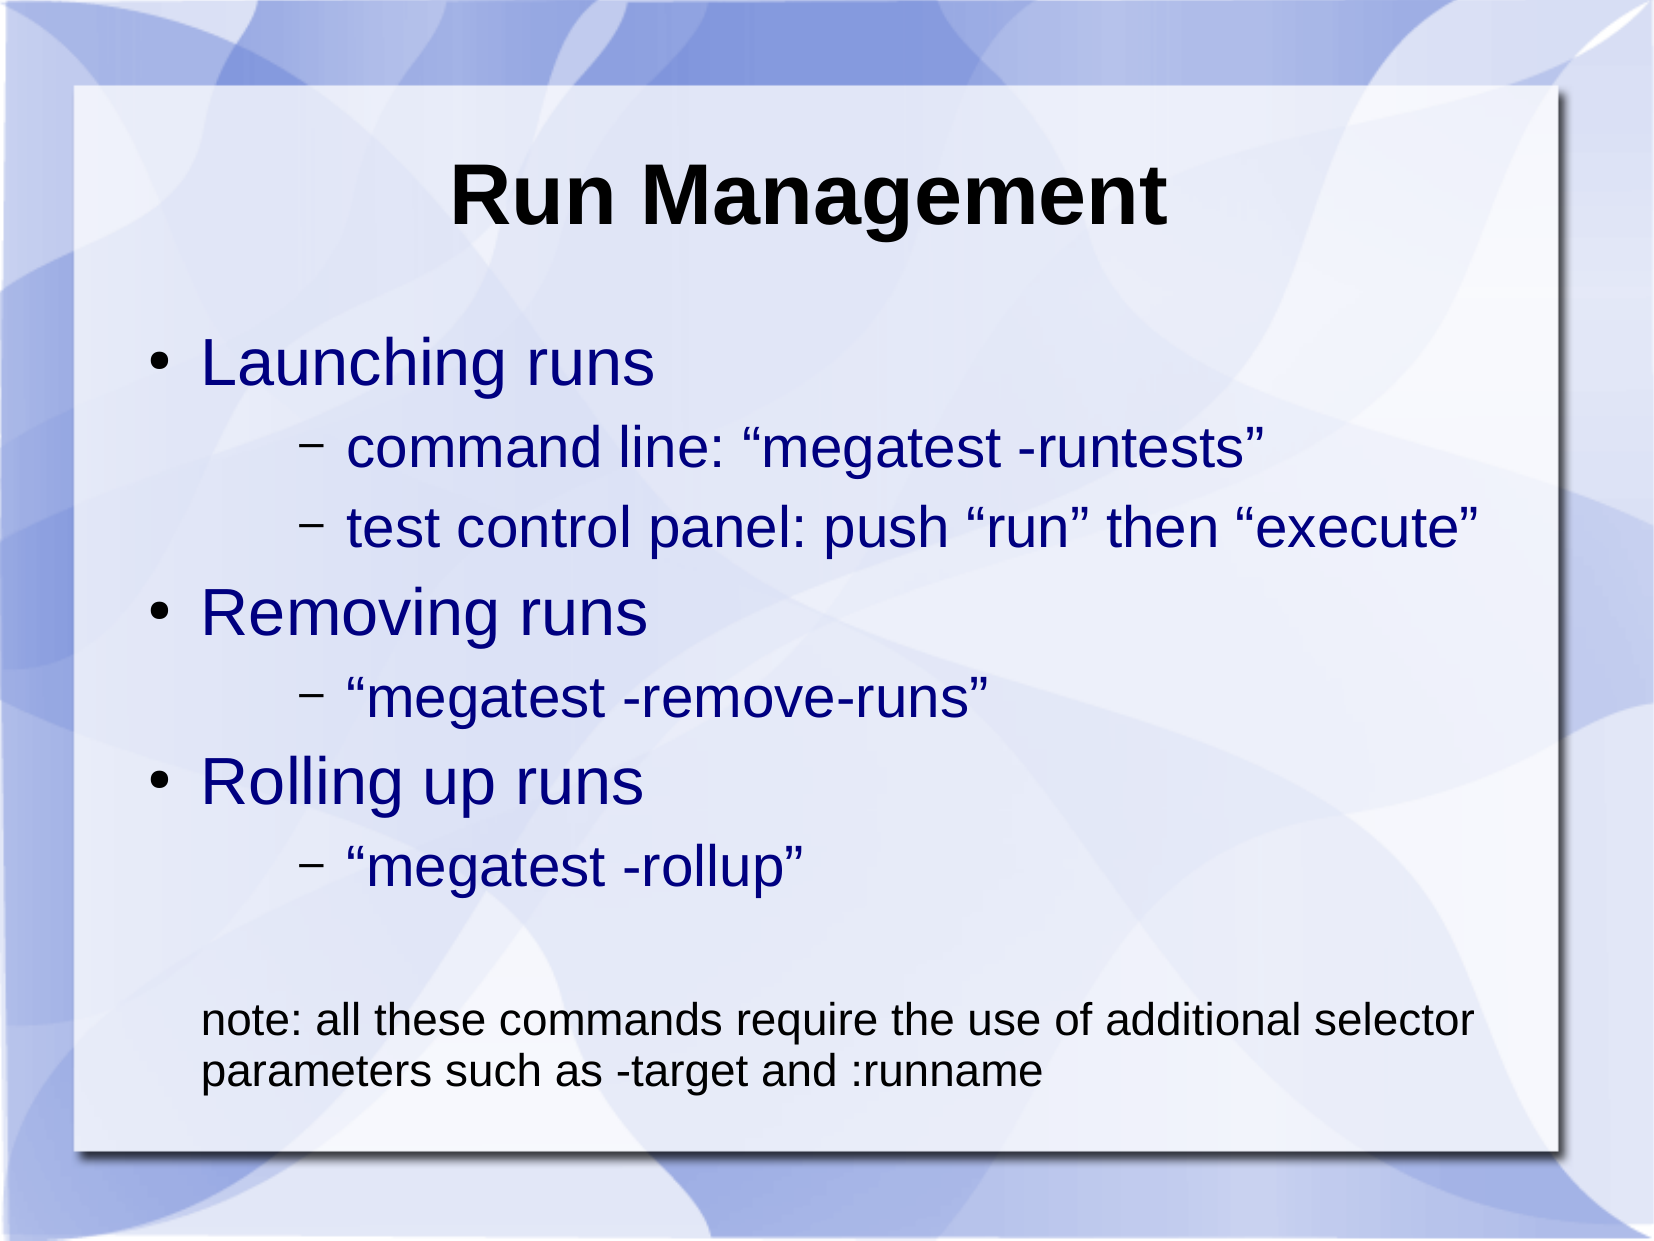

# Run Management
Launching runs
command line: “megatest -runtests”
test control panel: push “run” then “execute”
Removing runs
“megatest -remove-runs”
Rolling up runs
“megatest -rollup”
note: all these commands require the use of additional selector parameters such as -target and :runname